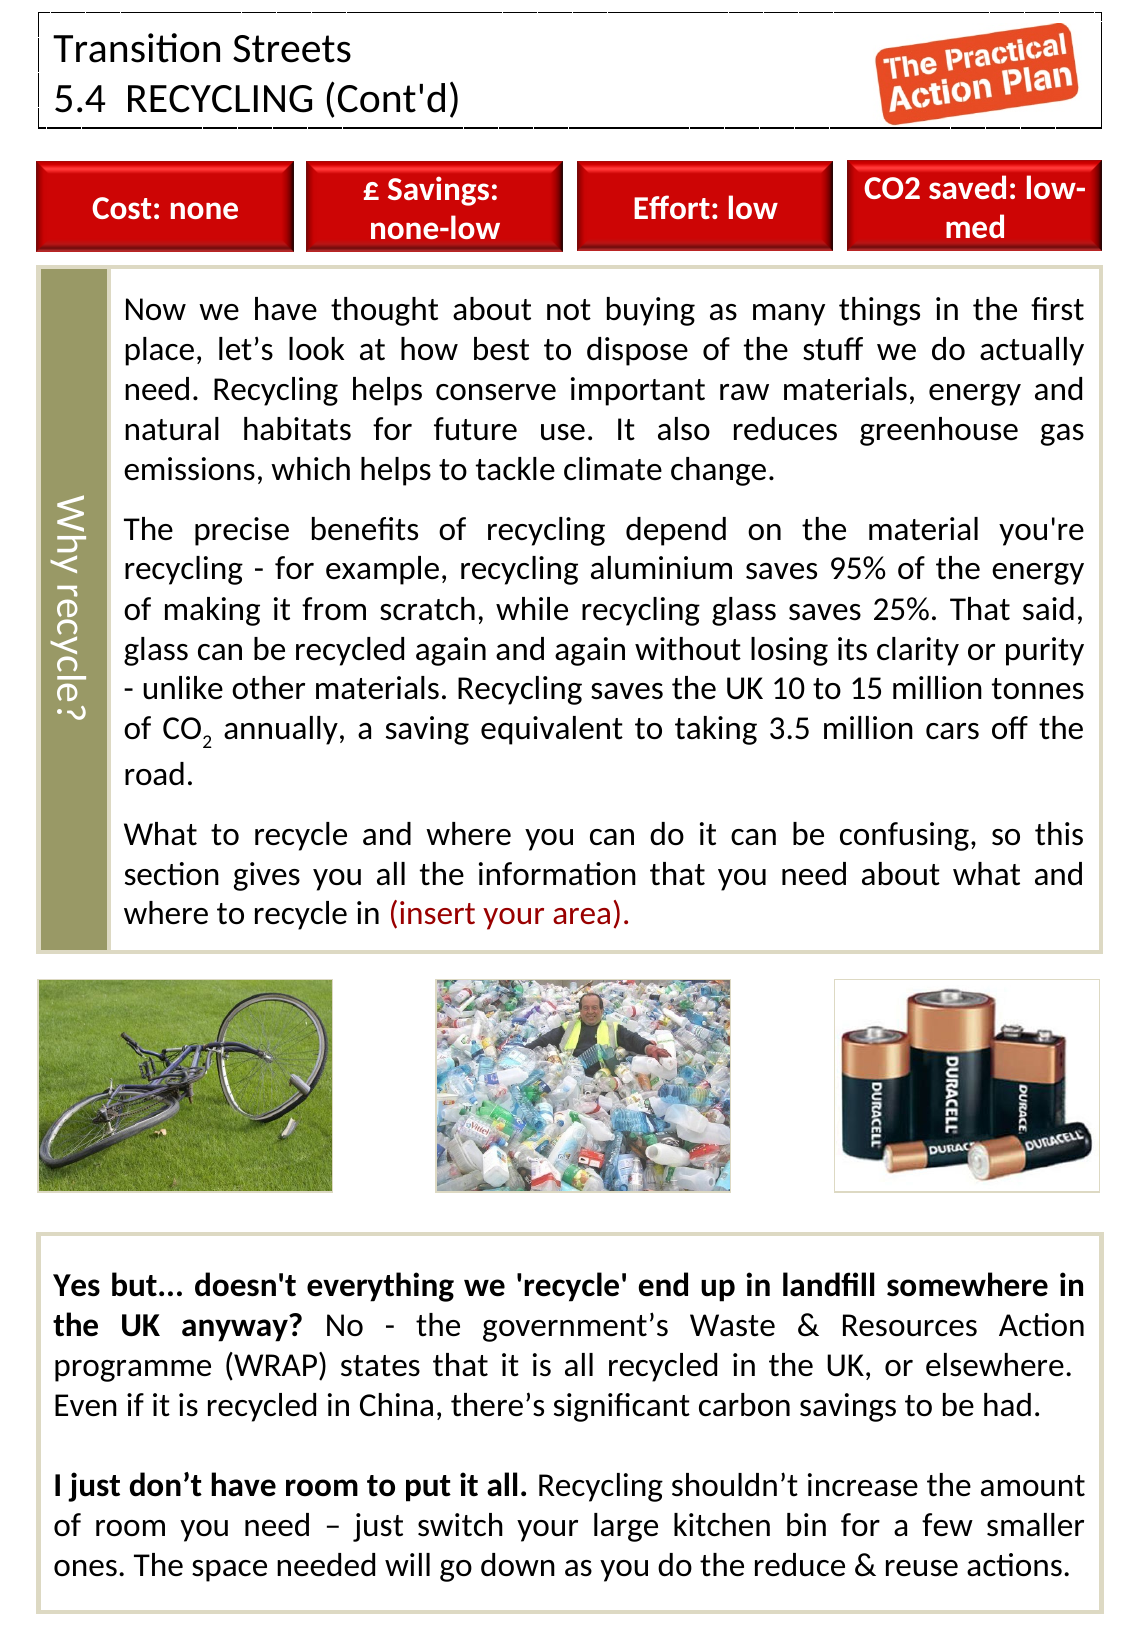

Transition Streets
5.4 RECYCLING (Cont'd)
CO2 saved: low-med
Cost: none
£ Savings: none-low
Effort: low
Why recycle?
Now we have thought about not buying as many things in the first place, let’s look at how best to dispose of the stuff we do actually need. Recycling helps conserve important raw materials, energy and natural habitats for future use. It also reduces greenhouse gas emissions, which helps to tackle climate change.
The precise benefits of recycling depend on the material you're recycling - for example, recycling aluminium saves 95% of the energy of making it from scratch, while recycling glass saves 25%. That said, glass can be recycled again and again without losing its clarity or purity - unlike other materials. Recycling saves the UK 10 to 15 million tonnes of CO2 annually, a saving equivalent to taking 3.5 million cars off the road.
What to recycle and where you can do it can be confusing, so this section gives you all the information that you need about what and where to recycle in (insert your area).
Yes but... doesn't everything we 'recycle' end up in landfill somewhere in the UK anyway? No - the government’s Waste & Resources Action programme (WRAP) states that it is all recycled in the UK, or elsewhere. Even if it is recycled in China, there’s significant carbon savings to be had.
I just don’t have room to put it all. Recycling shouldn’t increase the amount of room you need – just switch your large kitchen bin for a few smaller ones. The space needed will go down as you do the reduce & reuse actions.